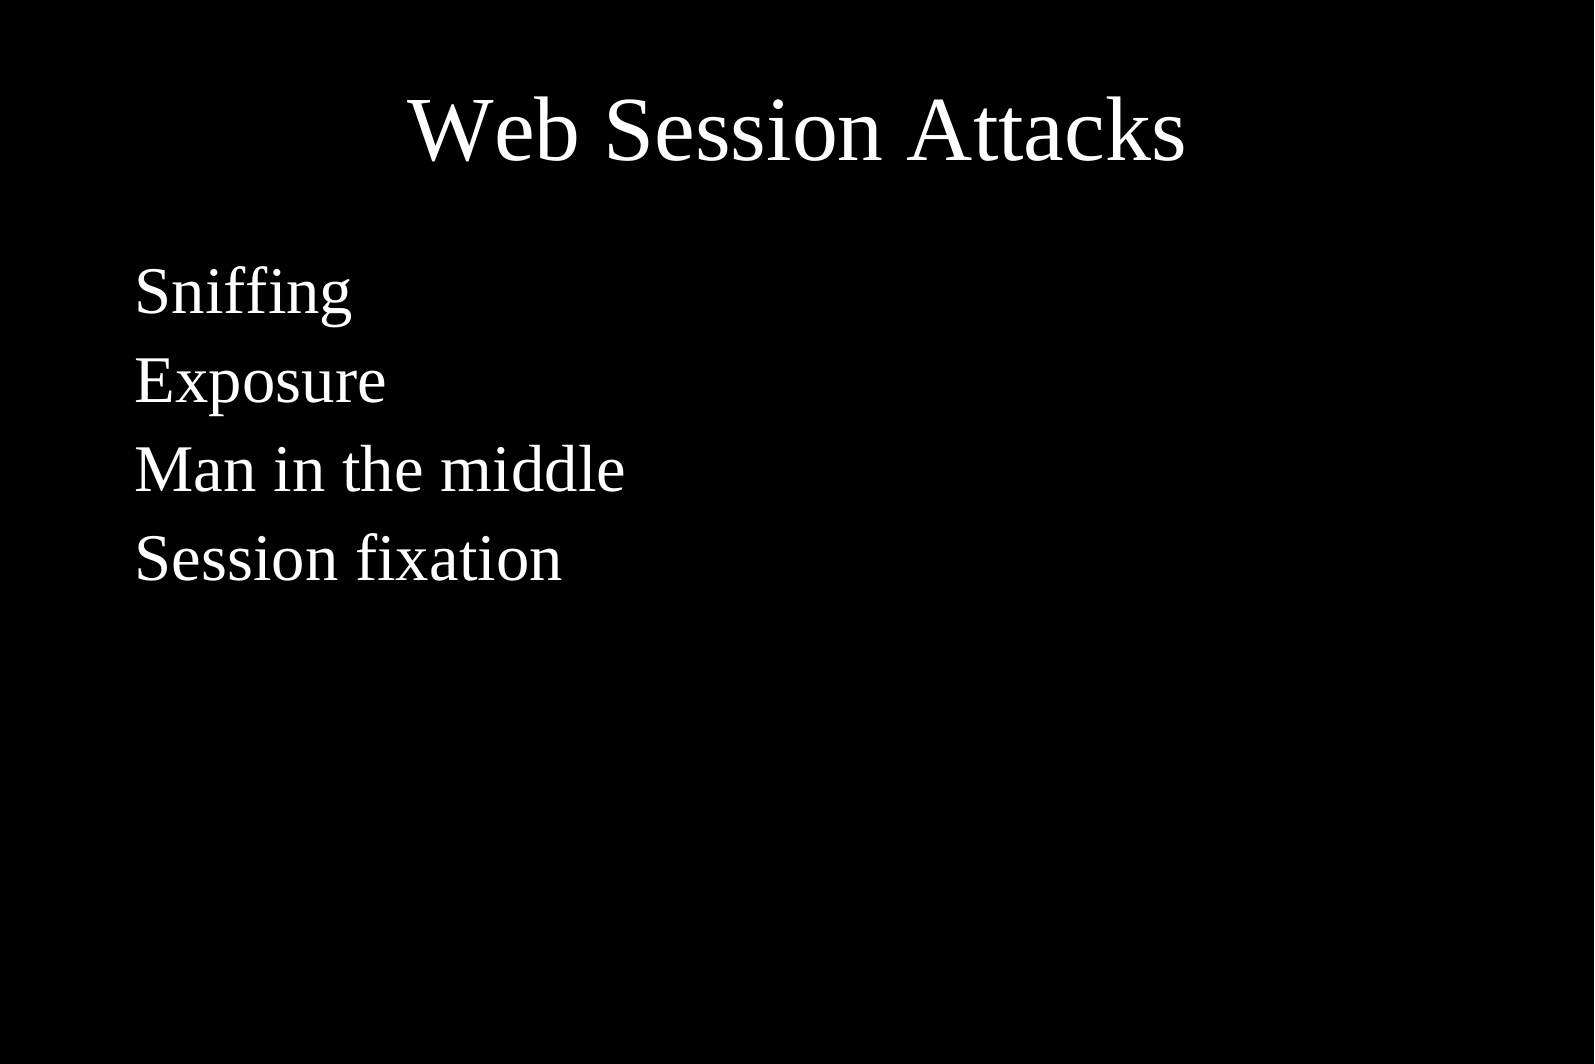

# Web Session Attacks
Sniffing
Exposure
Man in the middle
Session fixation